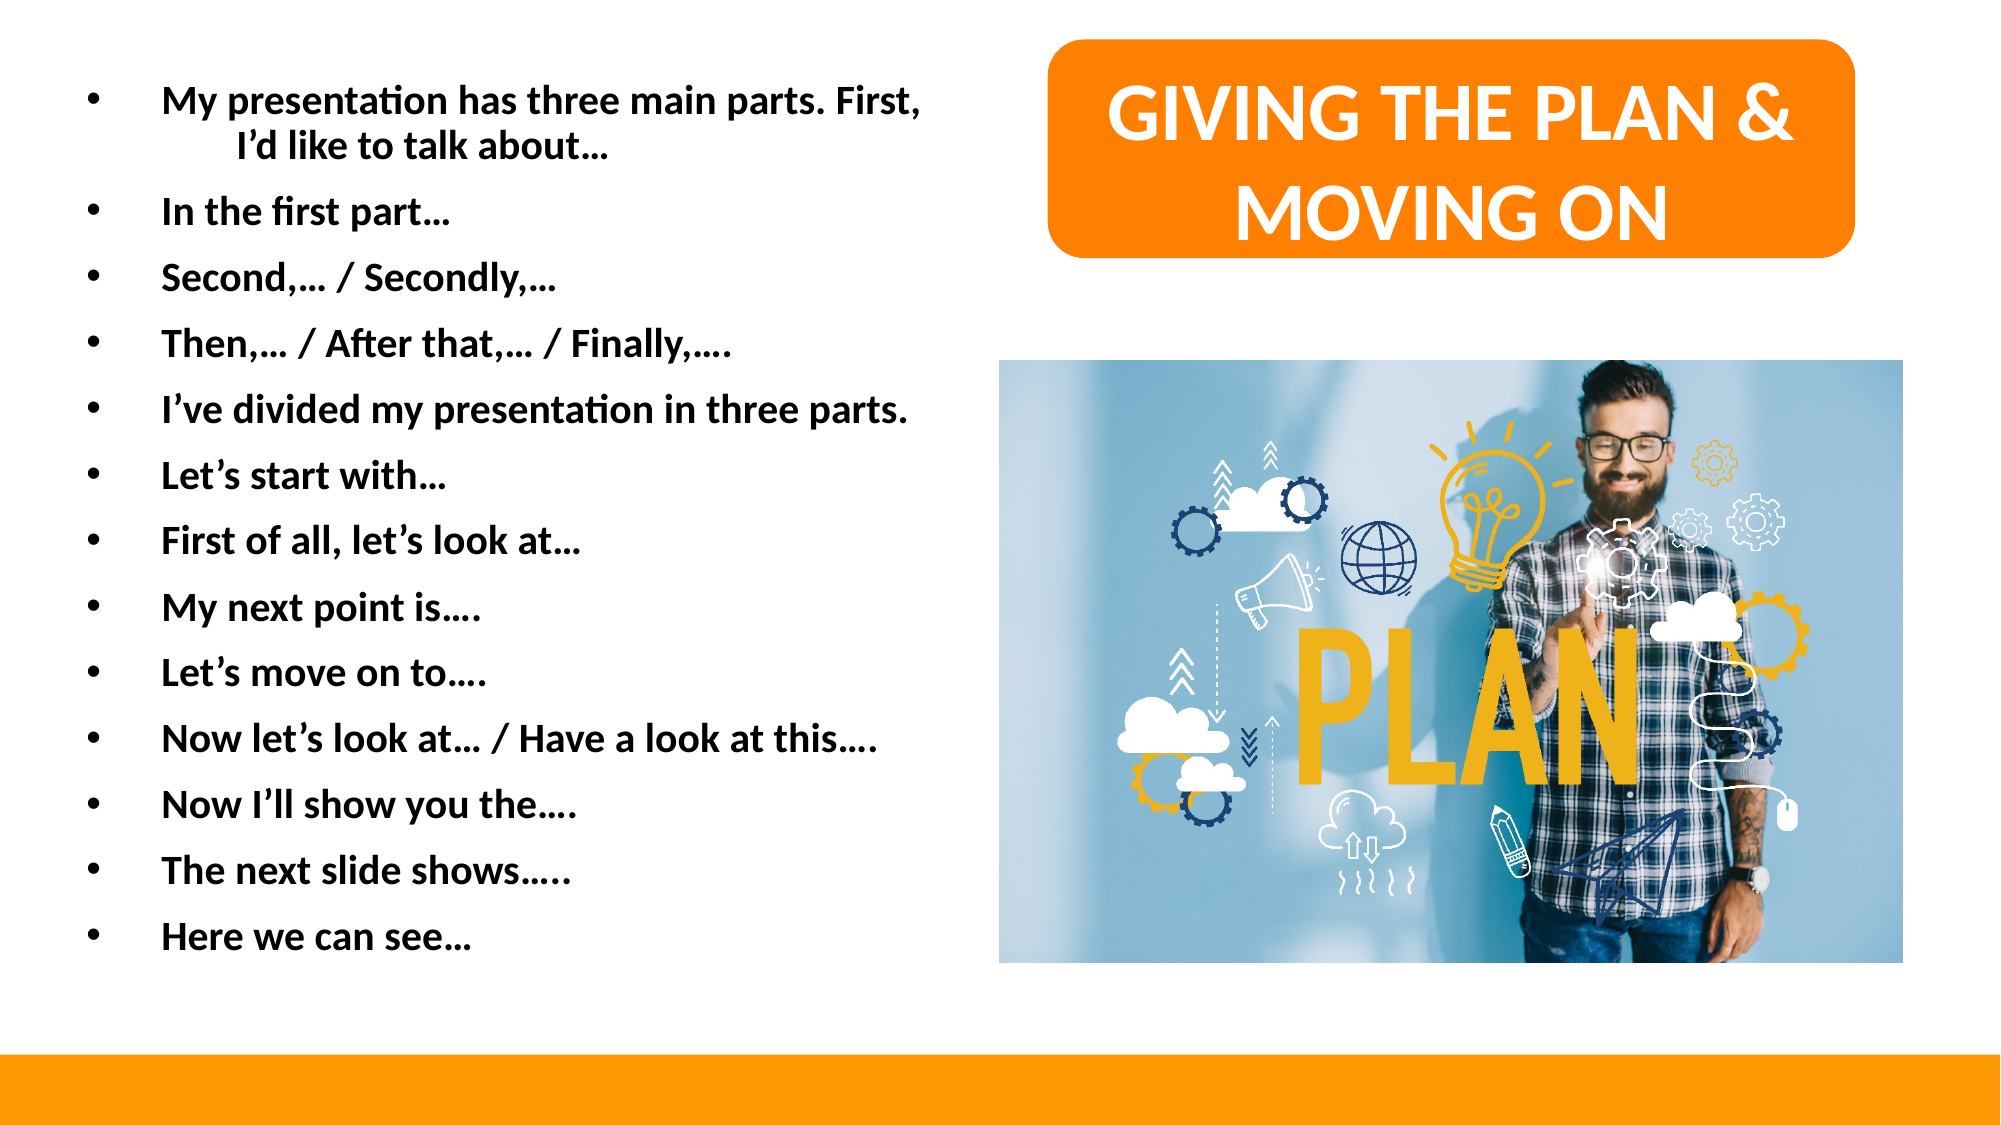

GIVING THE PLAN & MOVING ON
# My presentation has three main parts. First, I’d like to talk about…
In the first part…
Second,… / Secondly,…
Then,… / After that,… / Finally,….
I’ve divided my presentation in three parts.
Let’s start with…
First of all, let’s look at…
My next point is….
Let’s move on to….
Now let’s look at… / Have a look at this….
Now I’ll show you the….
The next slide shows…..
Here we can see…